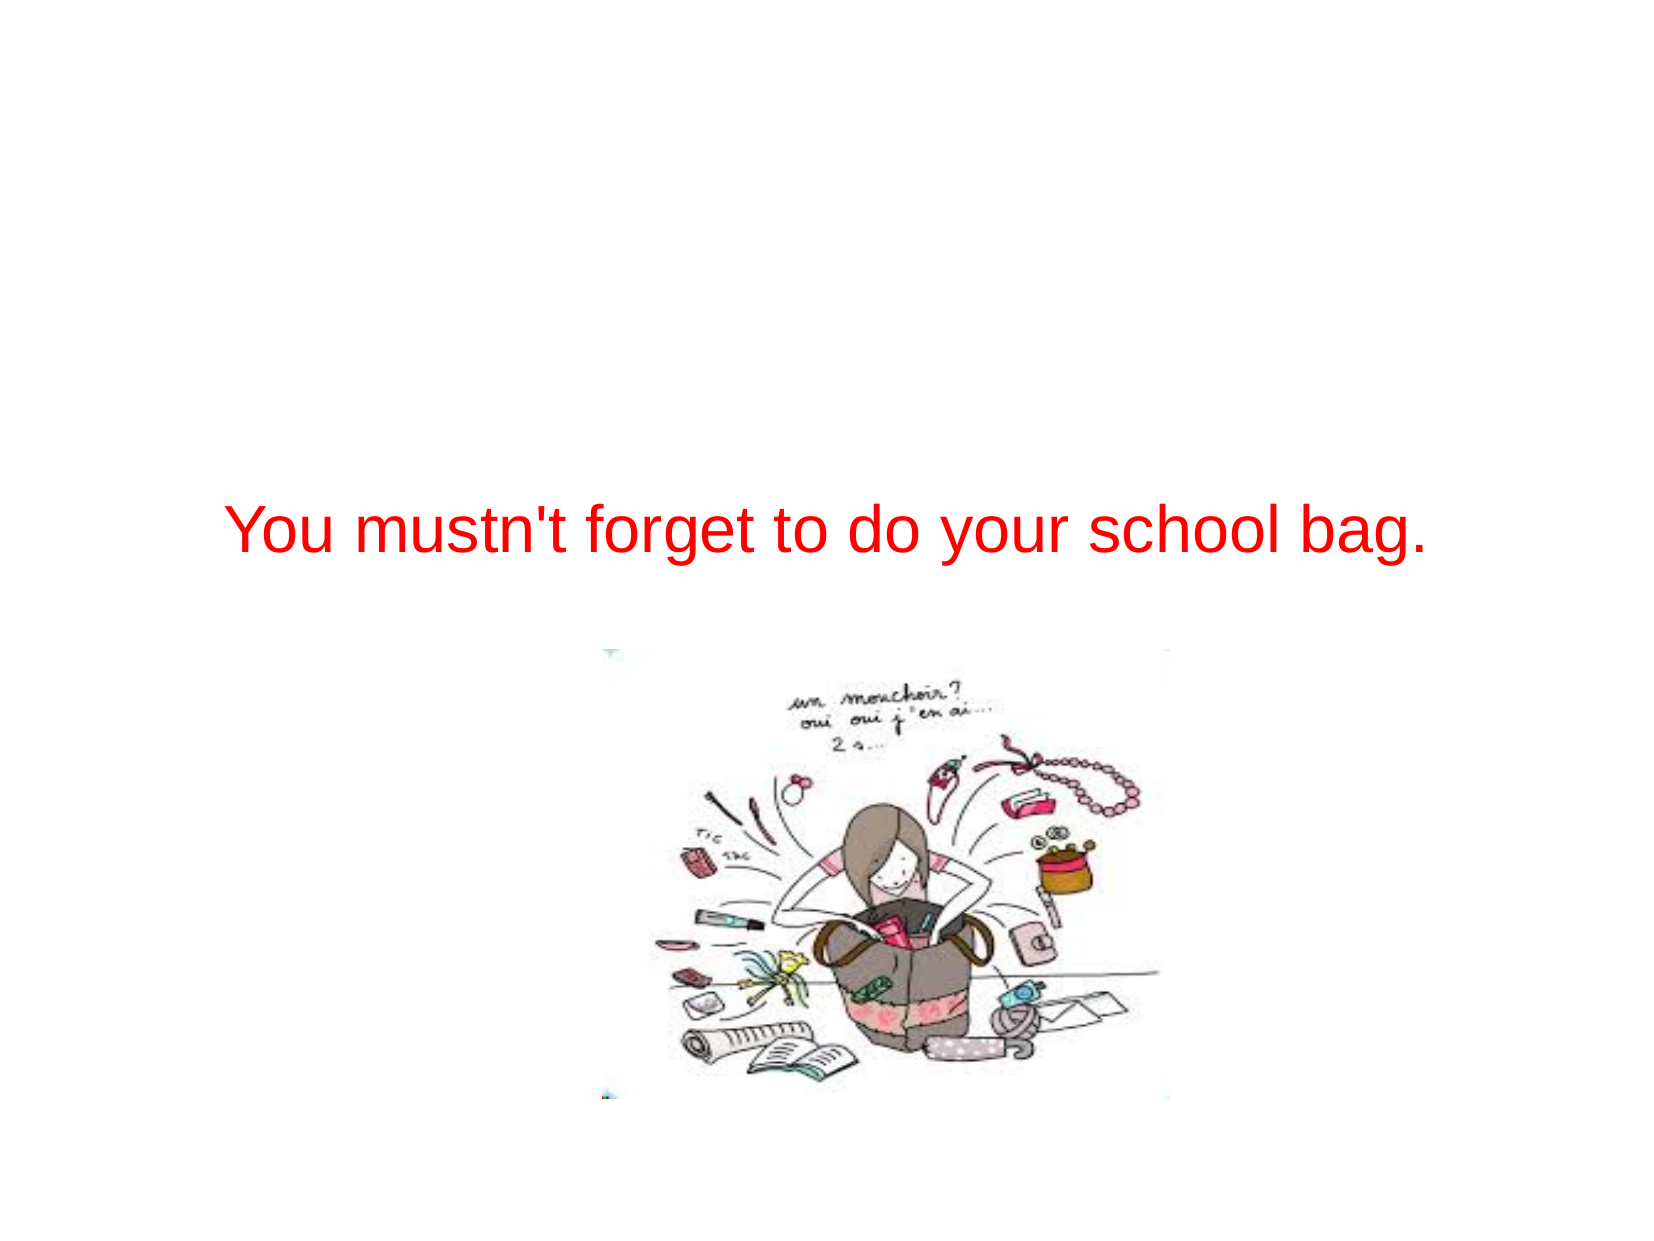

# You mustn't forget to do your school bag.